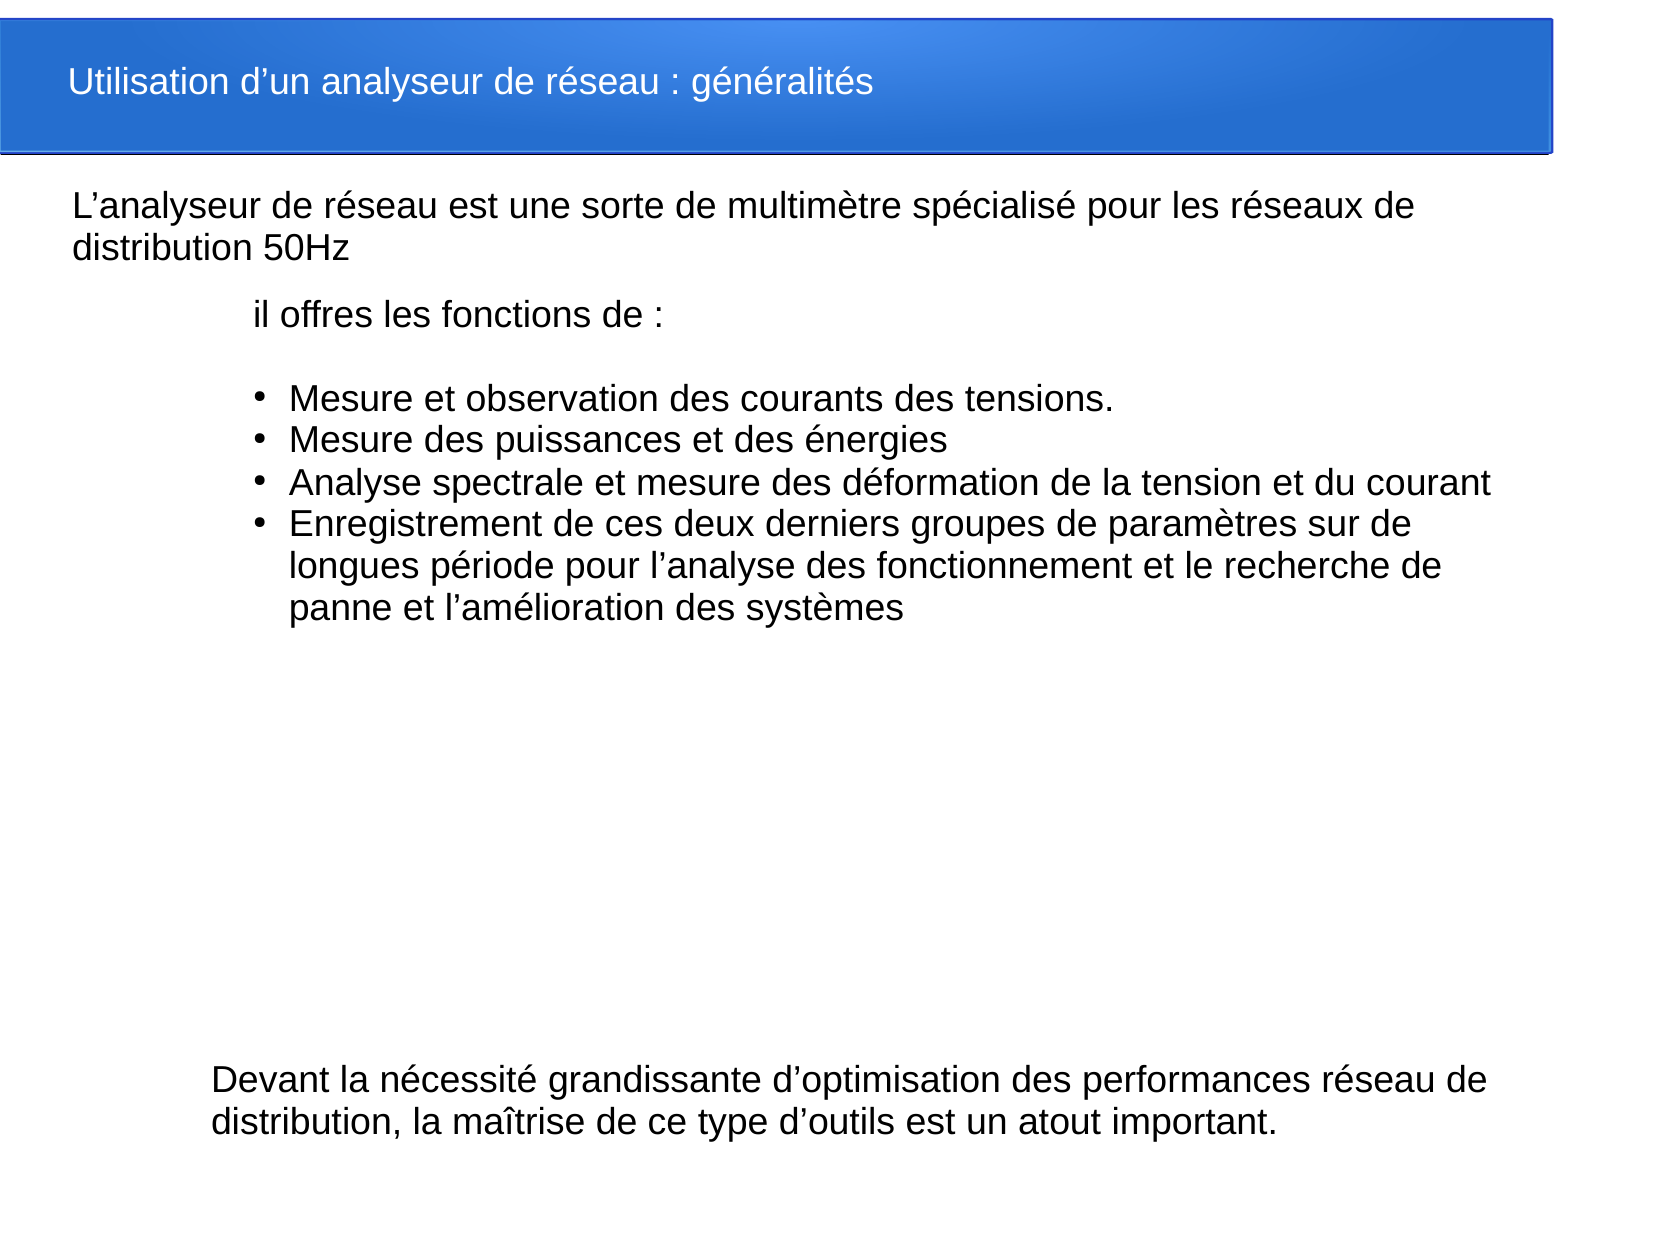

Utilisation d’un analyseur de réseau : généralités
L’analyseur de réseau est une sorte de multimètre spécialisé pour les réseaux de distribution 50Hz
il offres les fonctions de :
Mesure et observation des courants des tensions.
Mesure des puissances et des énergies
Analyse spectrale et mesure des déformation de la tension et du courant
Enregistrement de ces deux derniers groupes de paramètres sur de longues période pour l’analyse des fonctionnement et le recherche de panne et l’amélioration des systèmes
Devant la nécessité grandissante d’optimisation des performances réseau de distribution, la maîtrise de ce type d’outils est un atout important.